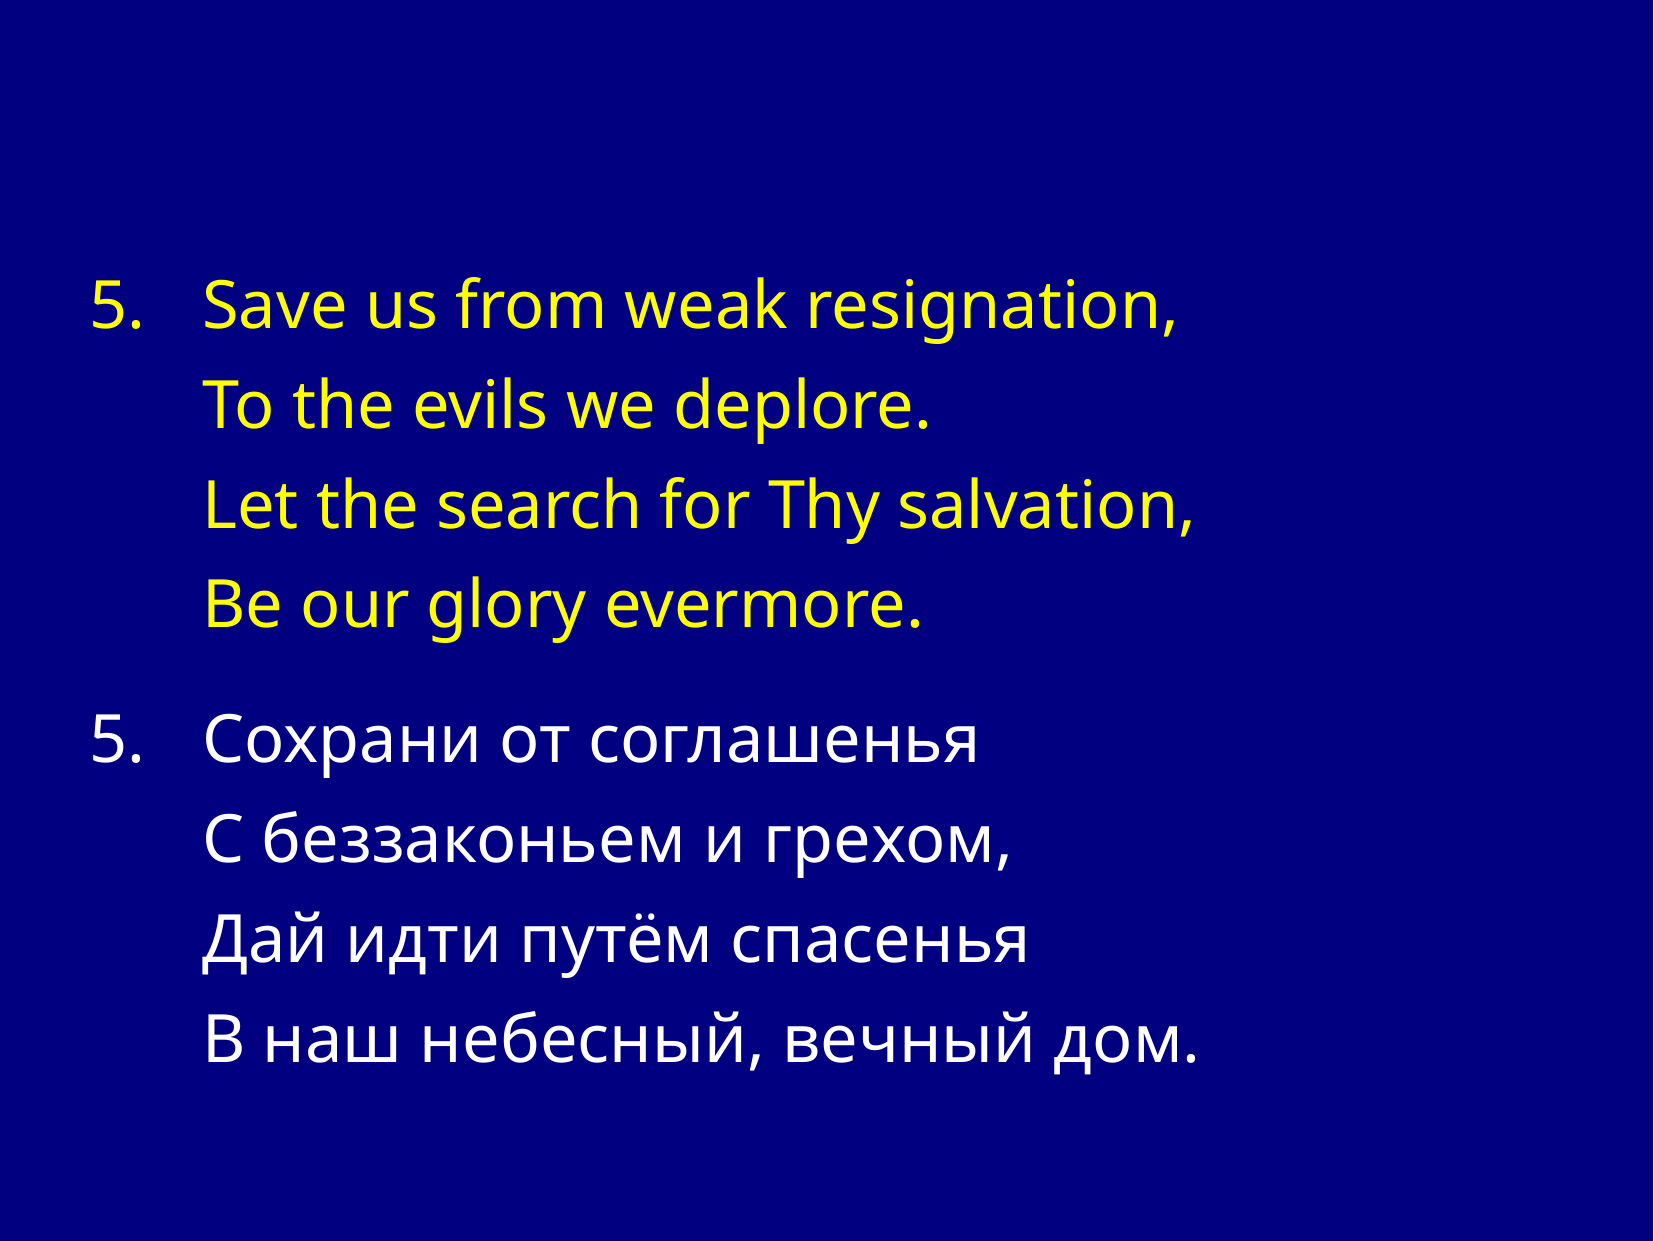

5.	Save us from weak resignation,
	To the evils we deplore.
	Let the search for Thy salvation,
	Be our glory evermore.
5.	Сохрани от соглашенья
	С беззаконьем и грехом,
	Дай идти путём спасенья
	В наш небесный, вечный дом.